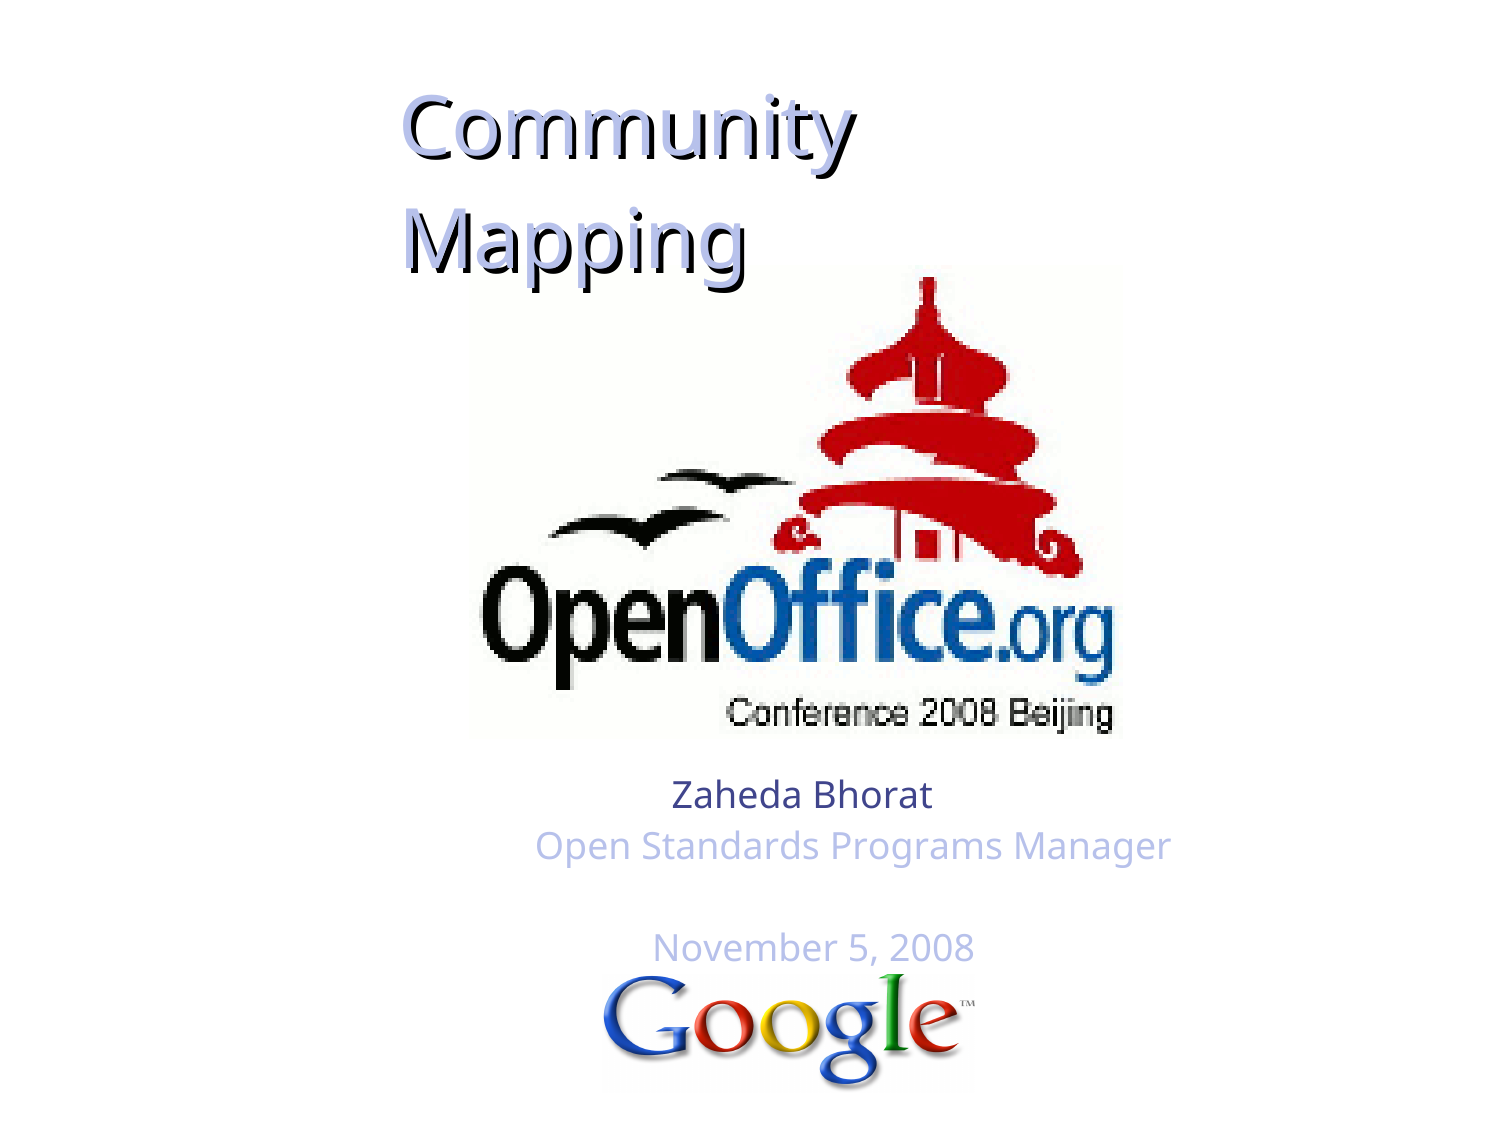

#
Community Mapping
 Zaheda Bhorat
 Open Standards Programs Manager
 November 5, 2008